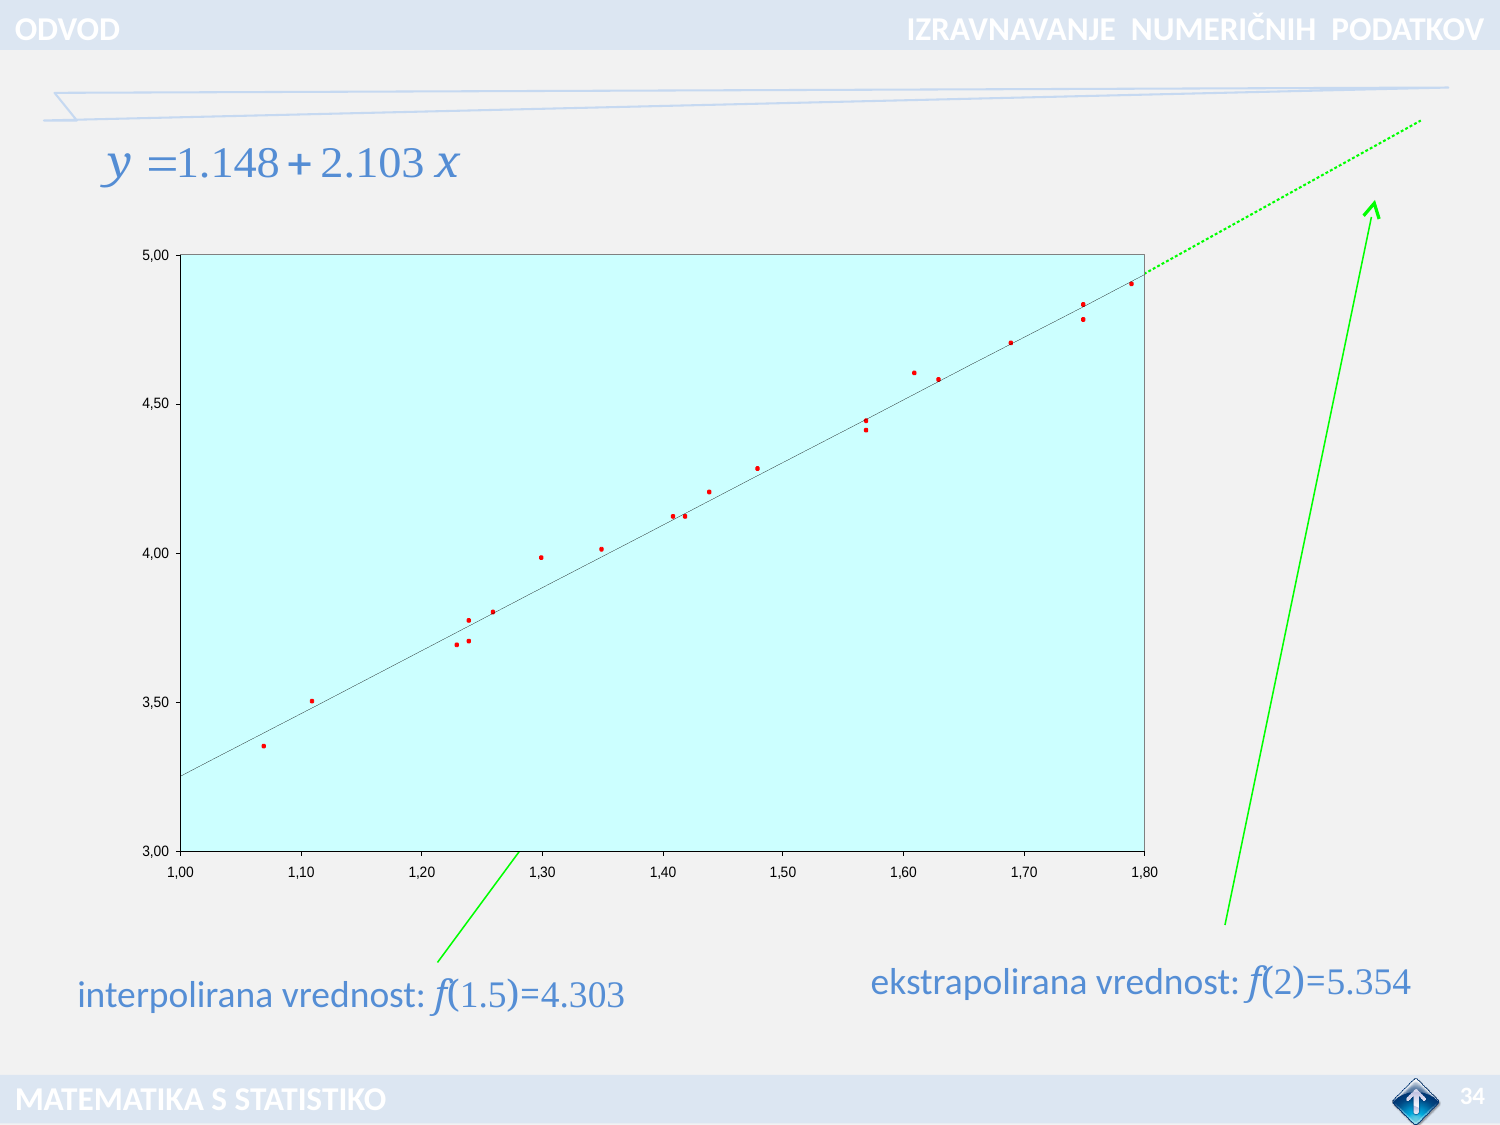

ODVOD
IZRAVNAVANJE NUMERIČNIH PODATKOV
ekstrapolirana vrednost: f(2)=5.354
interpolirana vrednost: f(1.5)=4.303
MATEMATIKA S STATISTIKO